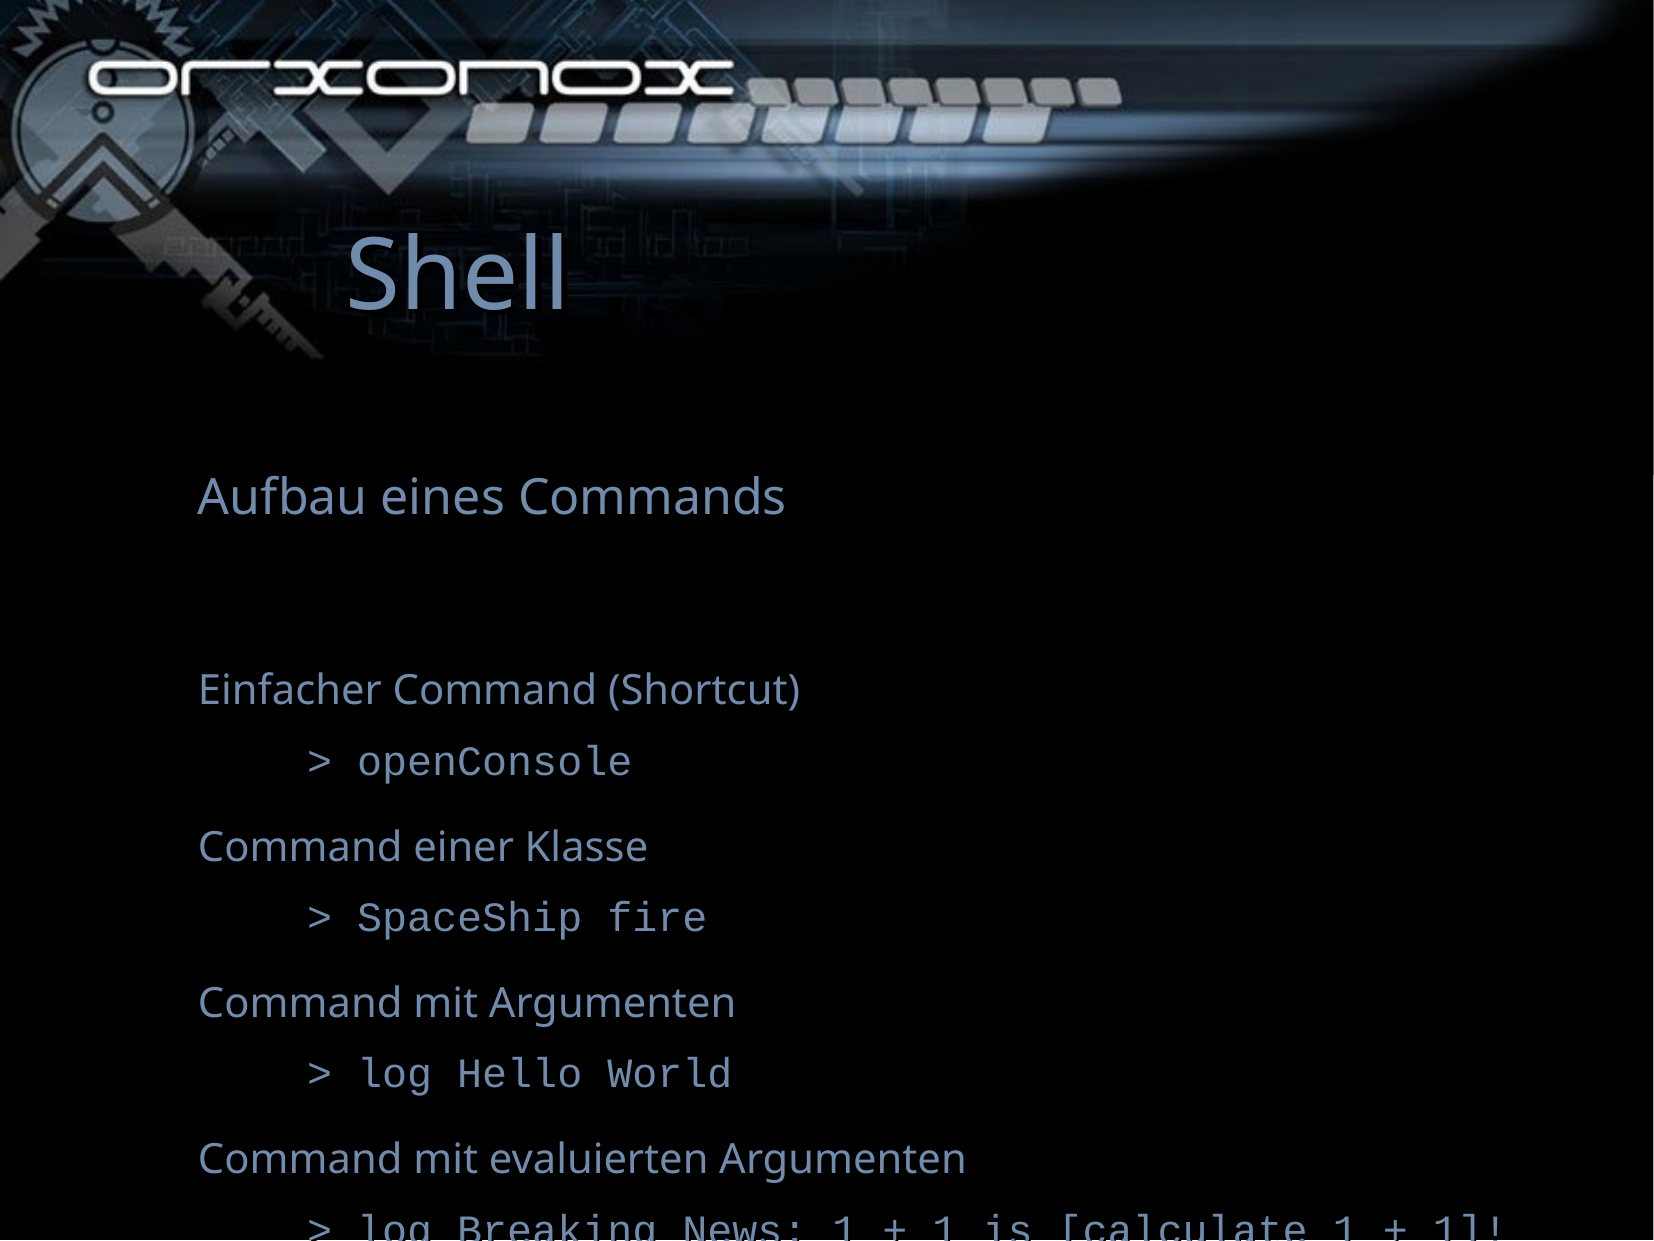

Shell
Aufbau eines Commands
Einfacher Command (Shortcut)
	> openConsole
Command einer Klasse
	> SpaceShip fire
Command mit Argumenten
	> log Hello World
Command mit evaluierten Argumenten
	> log Breaking News: 1 + 1 is [calculate 1 + 1]!